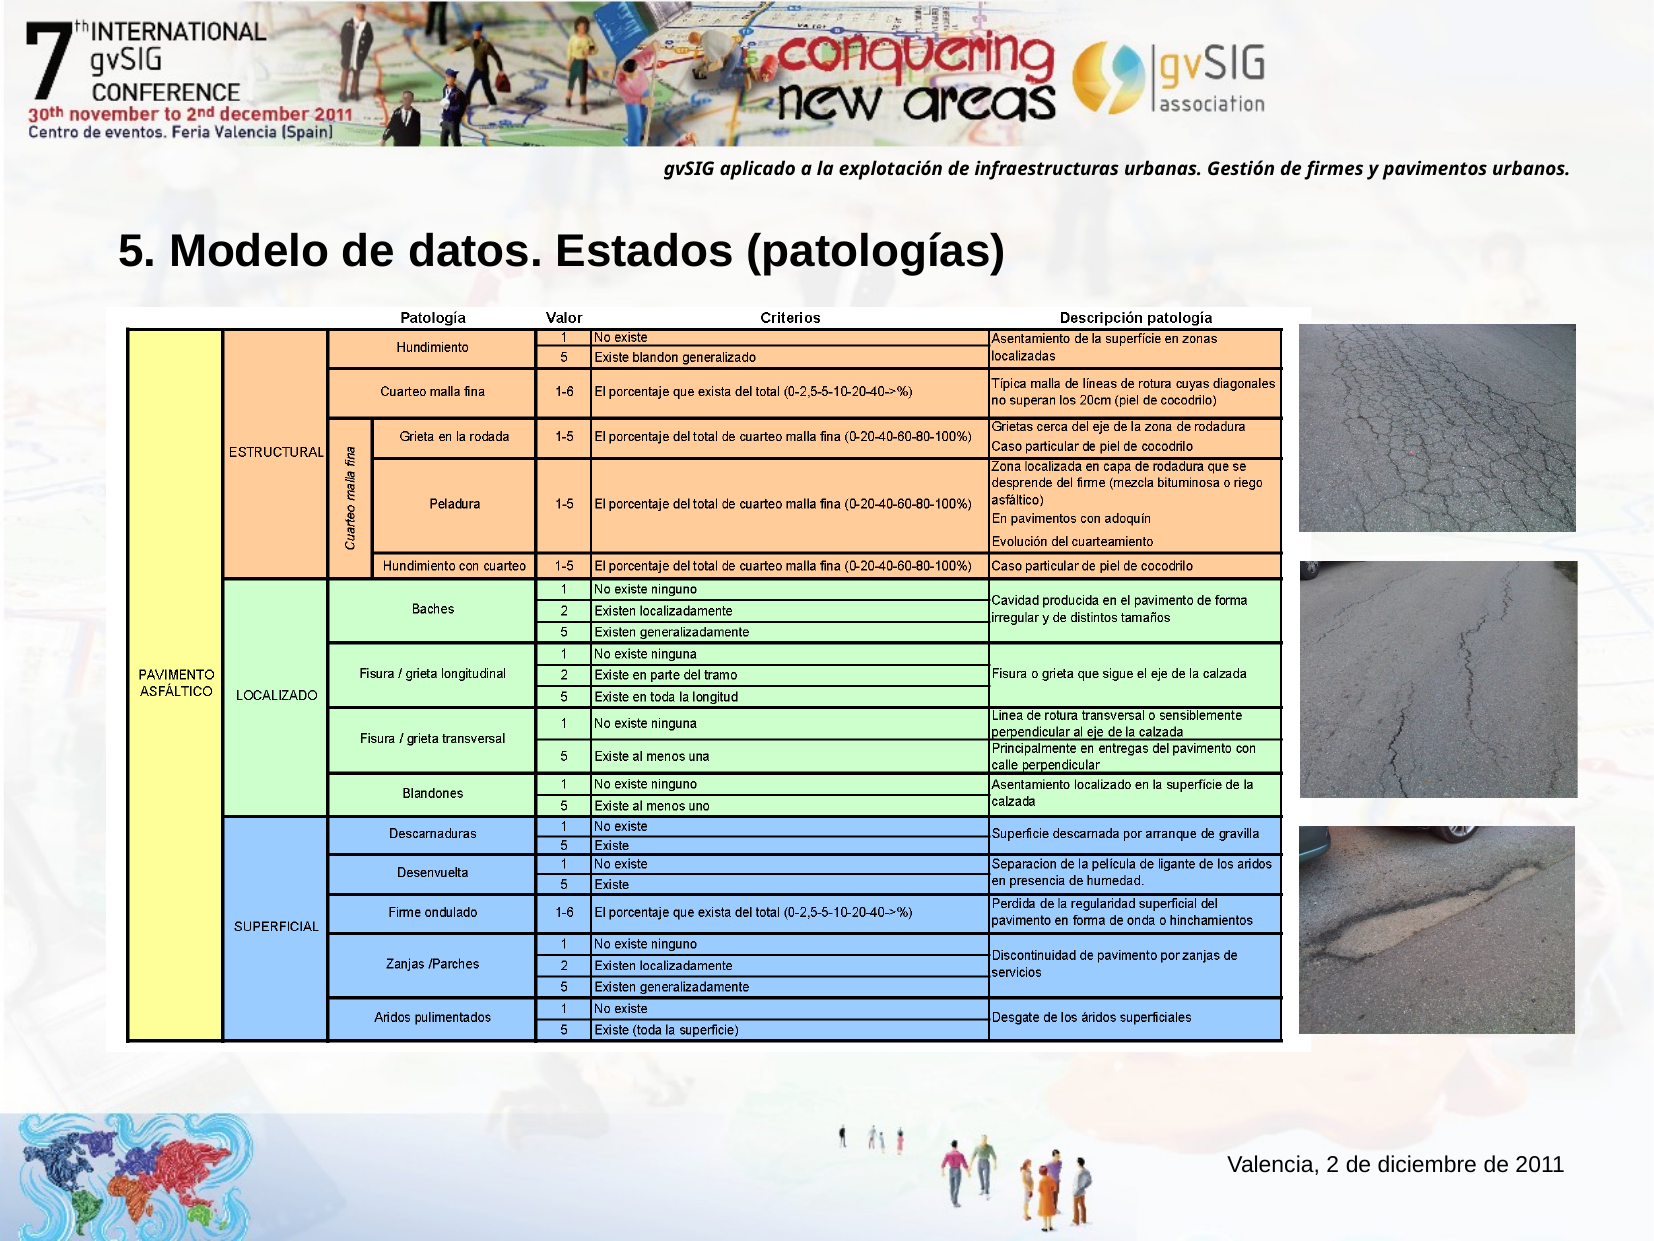

# gvSIG aplicado a la explotación de infraestructuras urbanas. Gestión de firmes y pavimentos urbanos.
5. Modelo de datos. Estados (patologías)